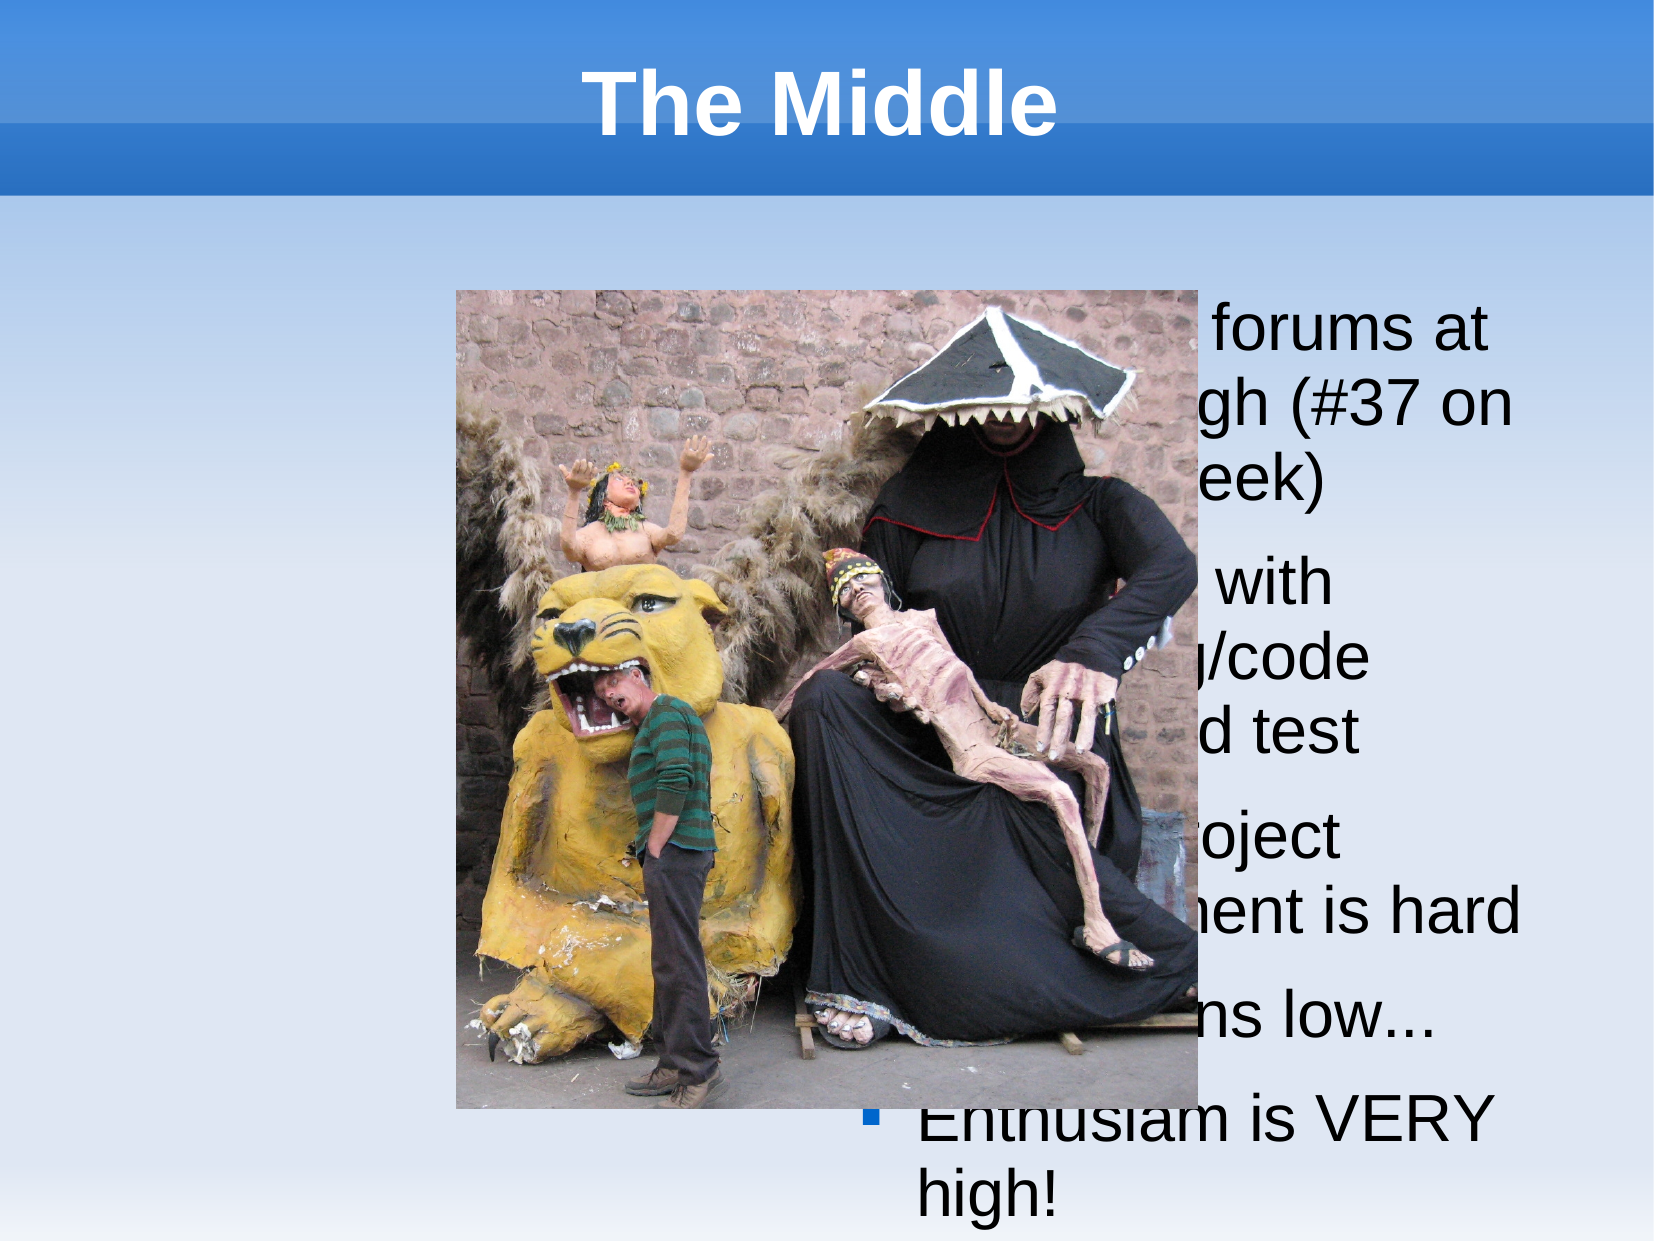

# The Middle
Traffic on forums at all time high (#37 on SF one week)
Struggles with branching/code merge and test
Formal project management is hard
Money runs low...
Enthusiam is VERY high!